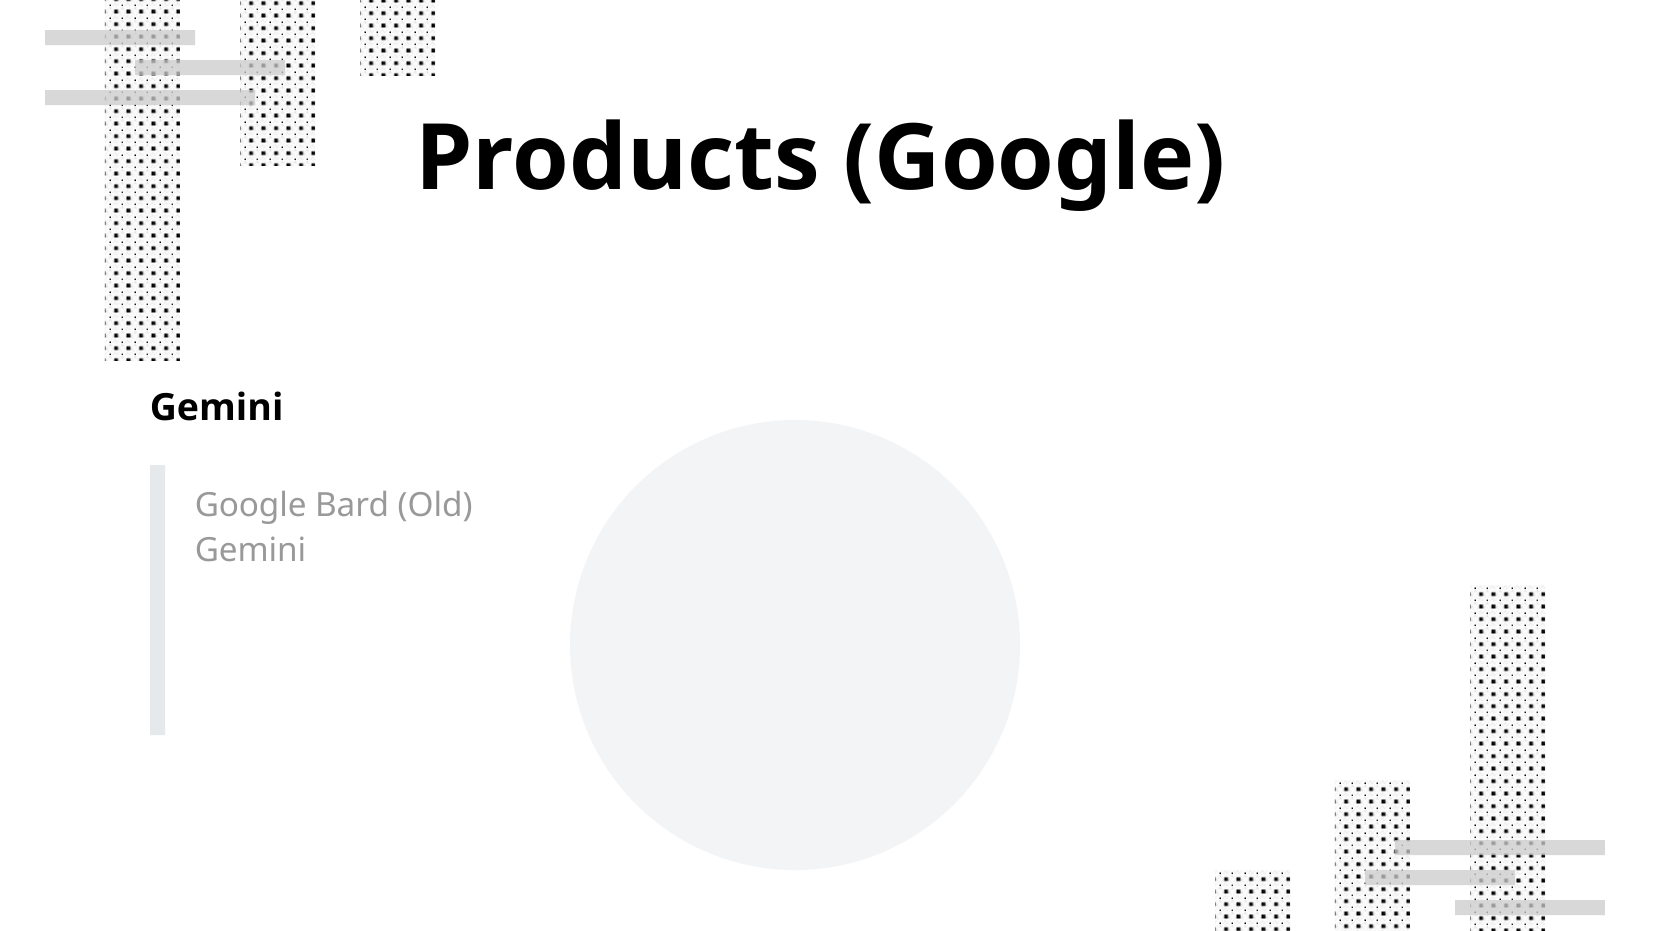

# Products (Google)
Gemini
Google Bard (Old)
Gemini